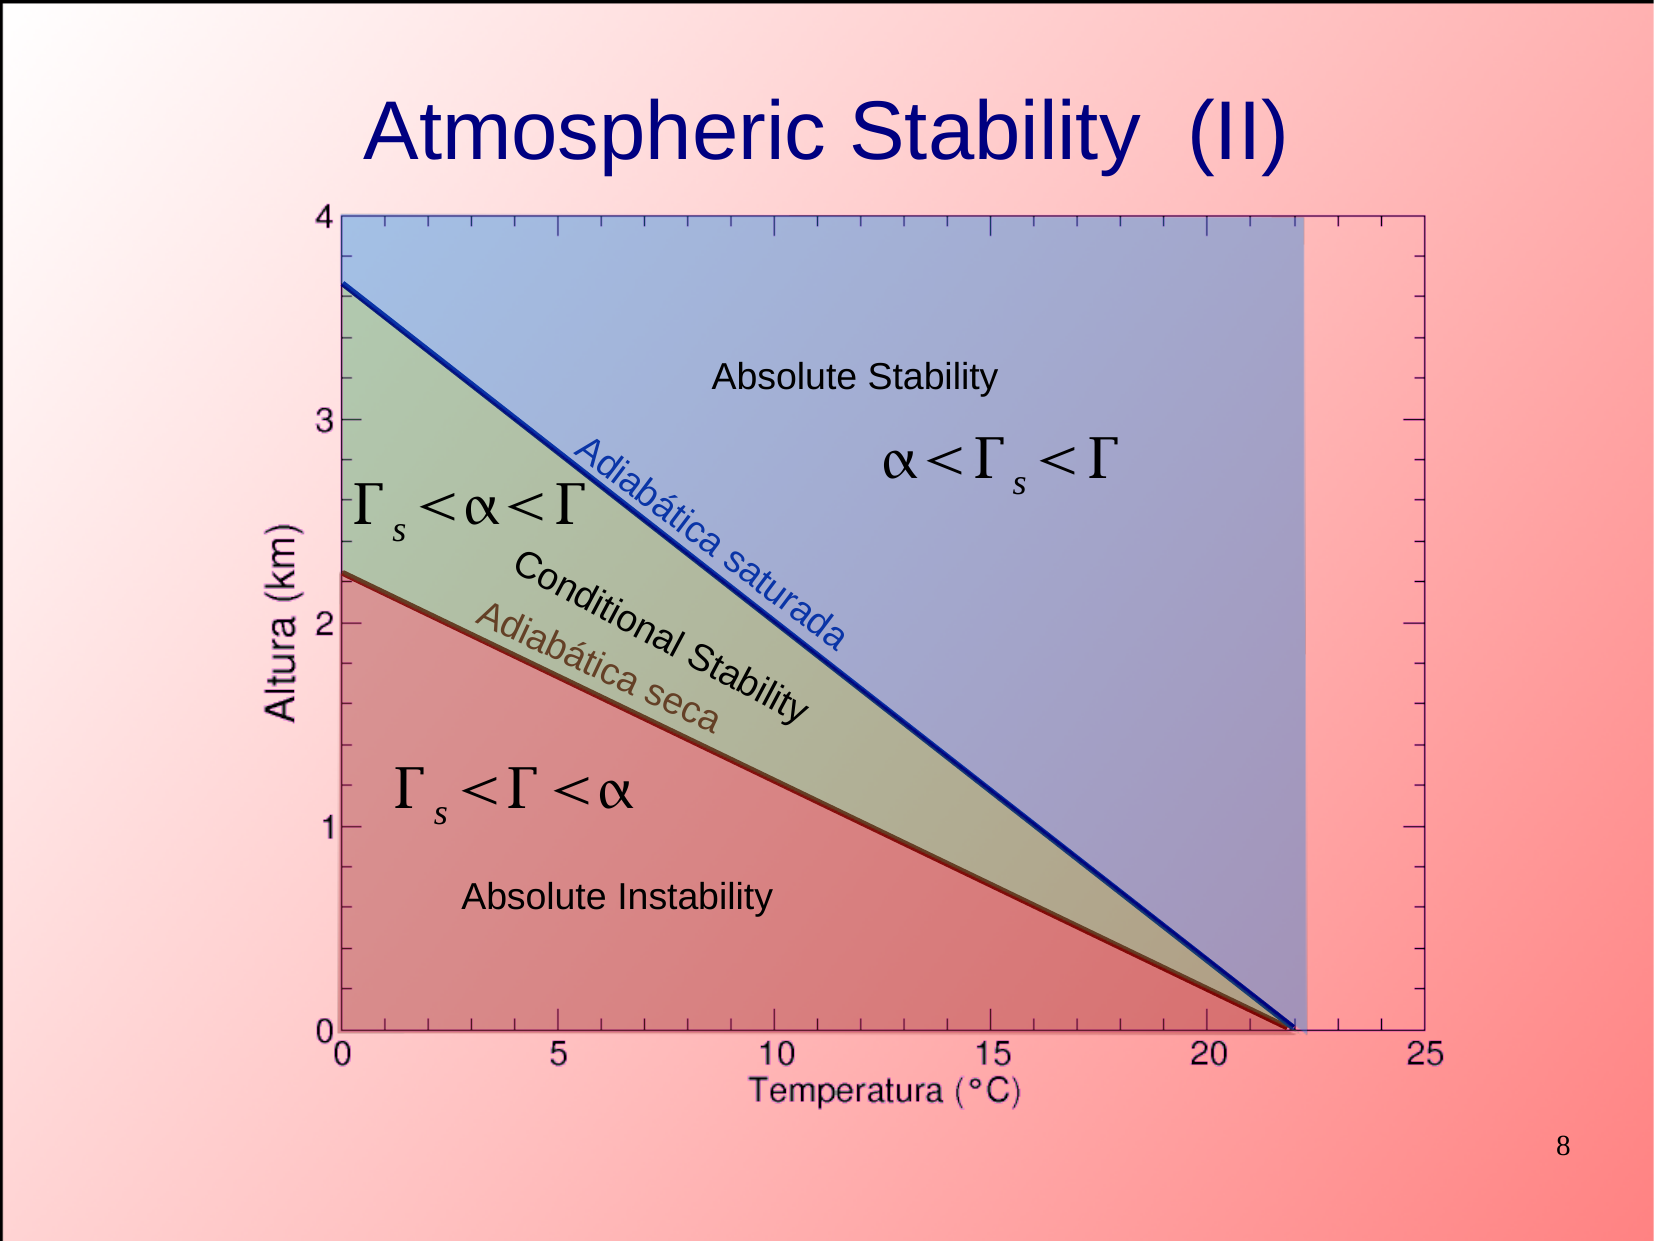

# Atmospheric Stability (II)
Absolute Stability
Adiabática saturada
Conditional Stability
Adiabática seca
Absolute Instability
8